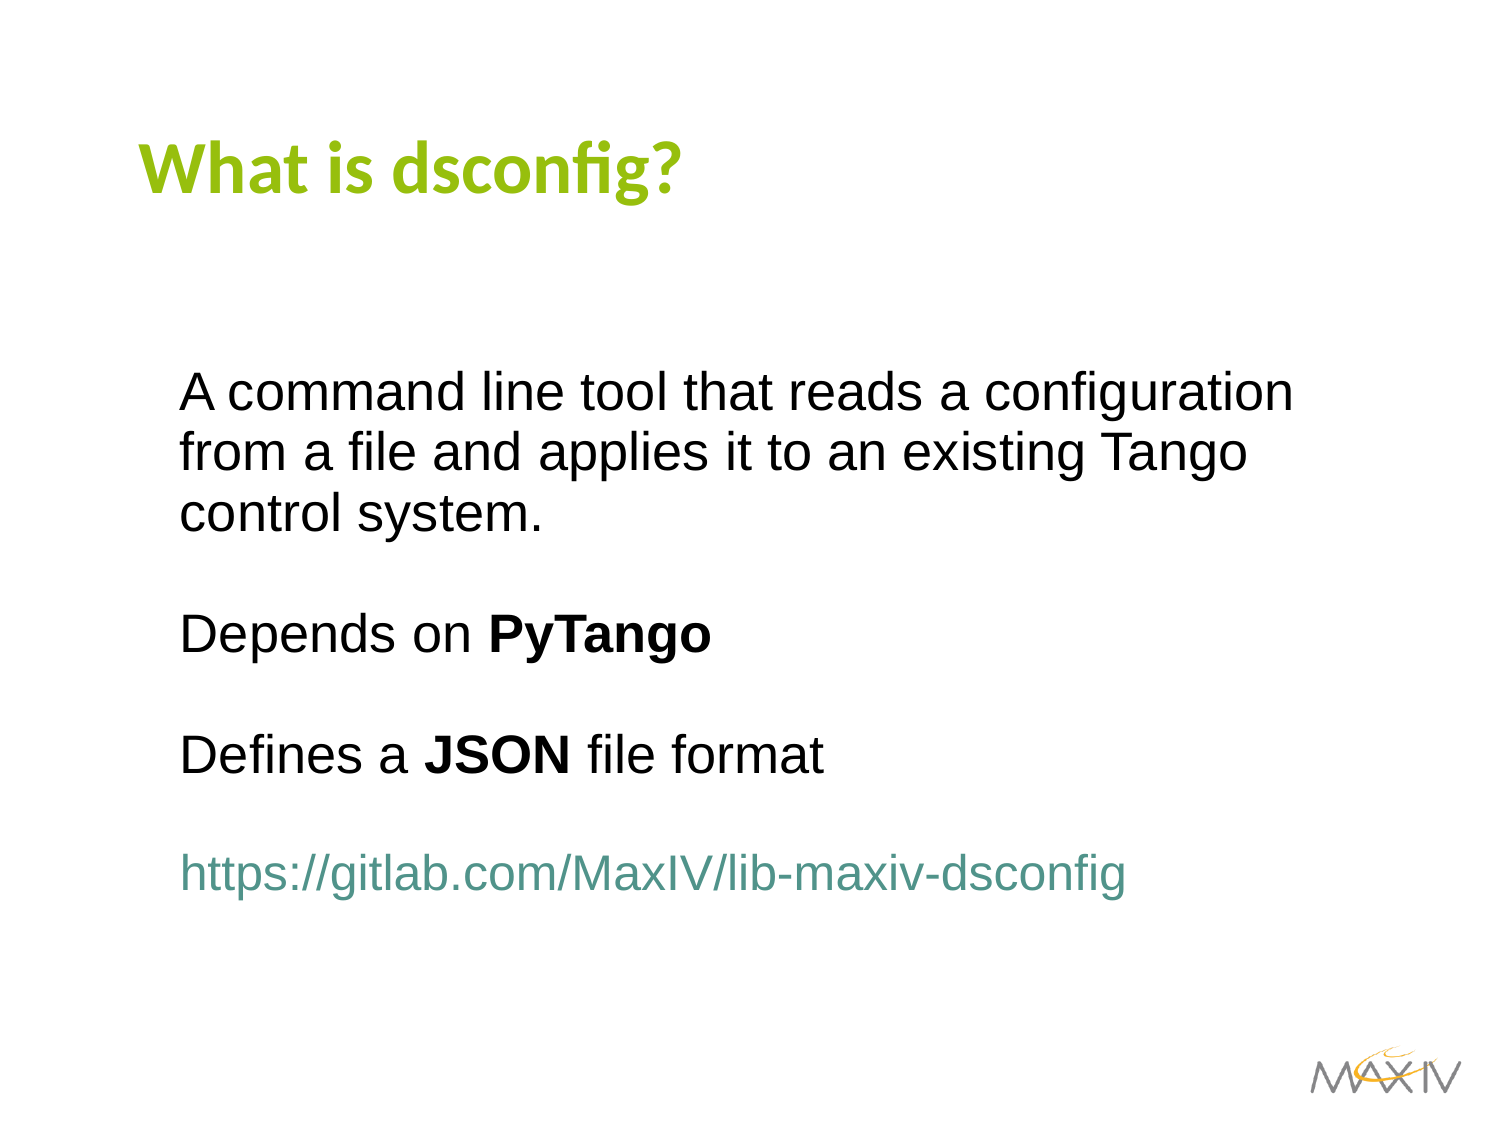

# What is dsconfig?
A command line tool that reads a configuration from a file and applies it to an existing Tango control system.
Depends on PyTango
Defines a JSON file format
https://gitlab.com/MaxIV/lib-maxiv-dsconfig